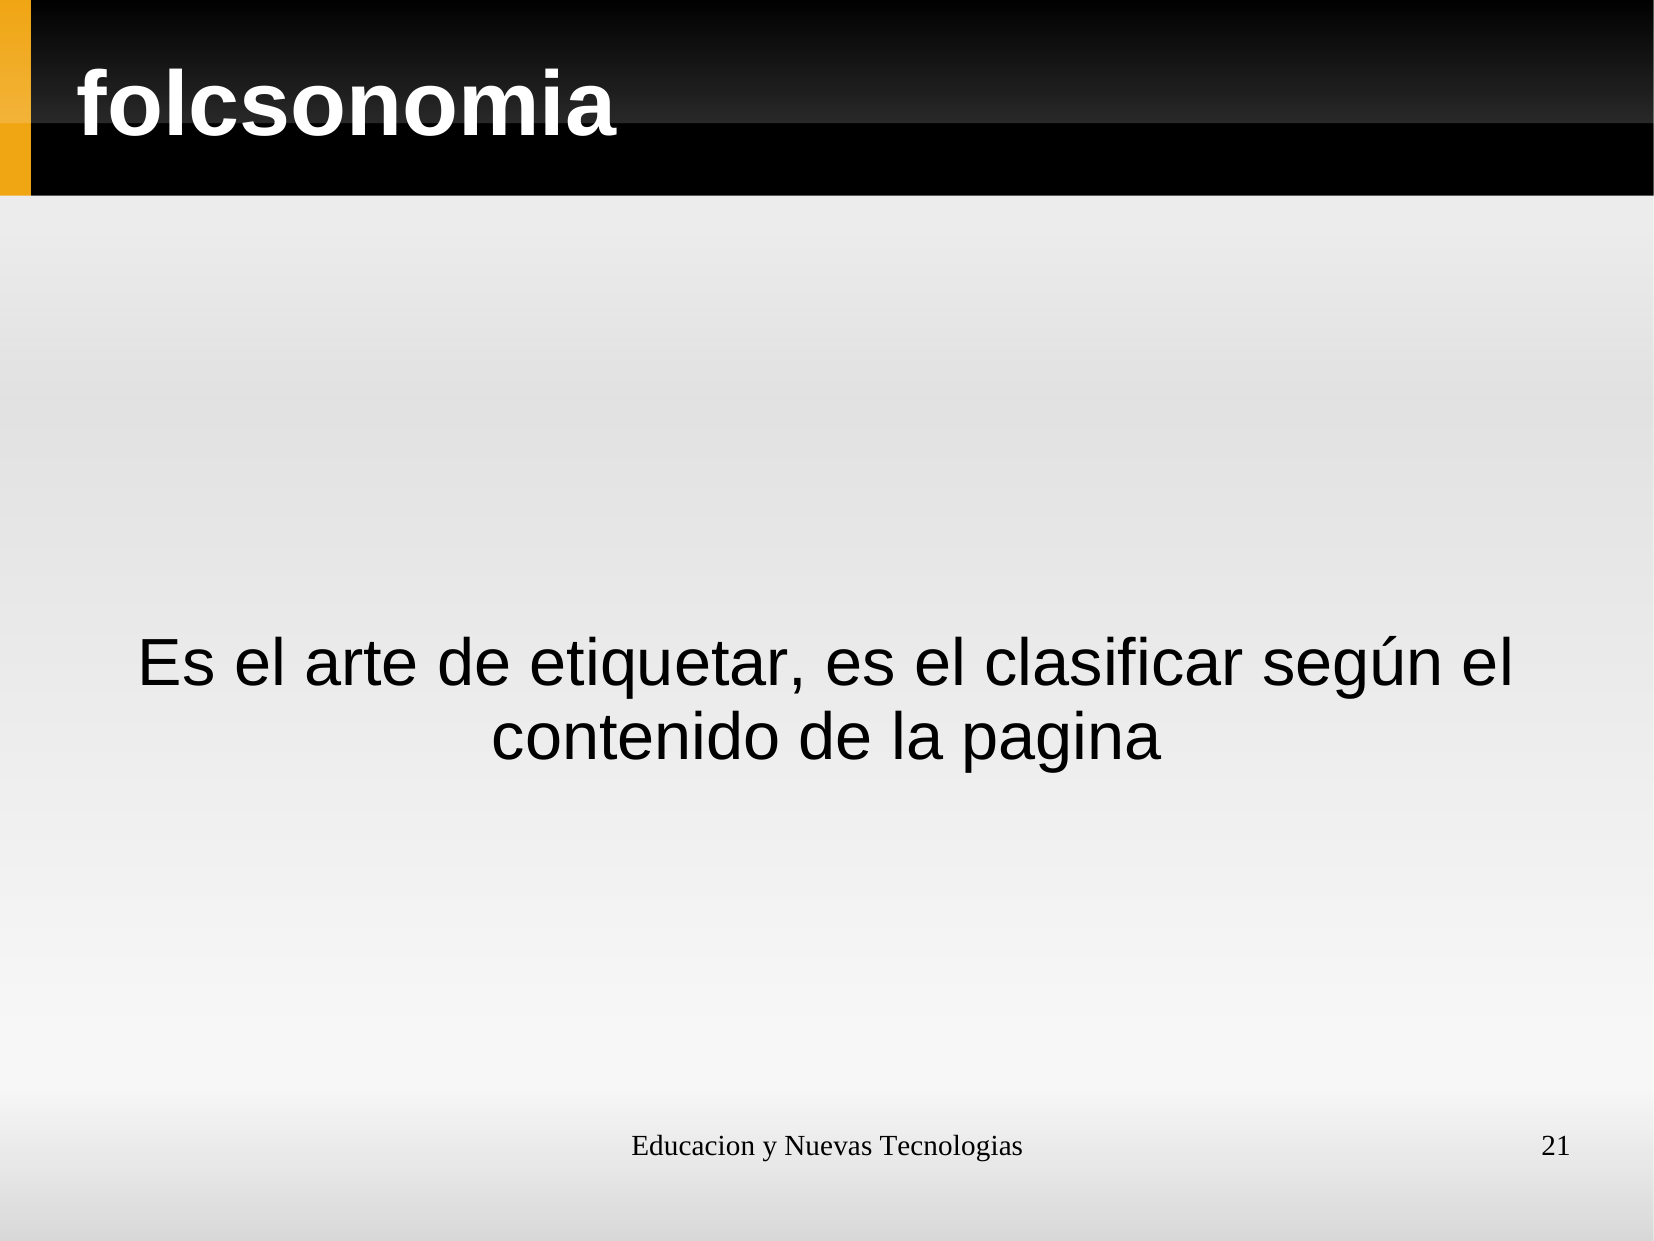

# folcsonomia
Es el arte de etiquetar, es el clasificar según el contenido de la pagina
Educacion y Nuevas Tecnologias
21